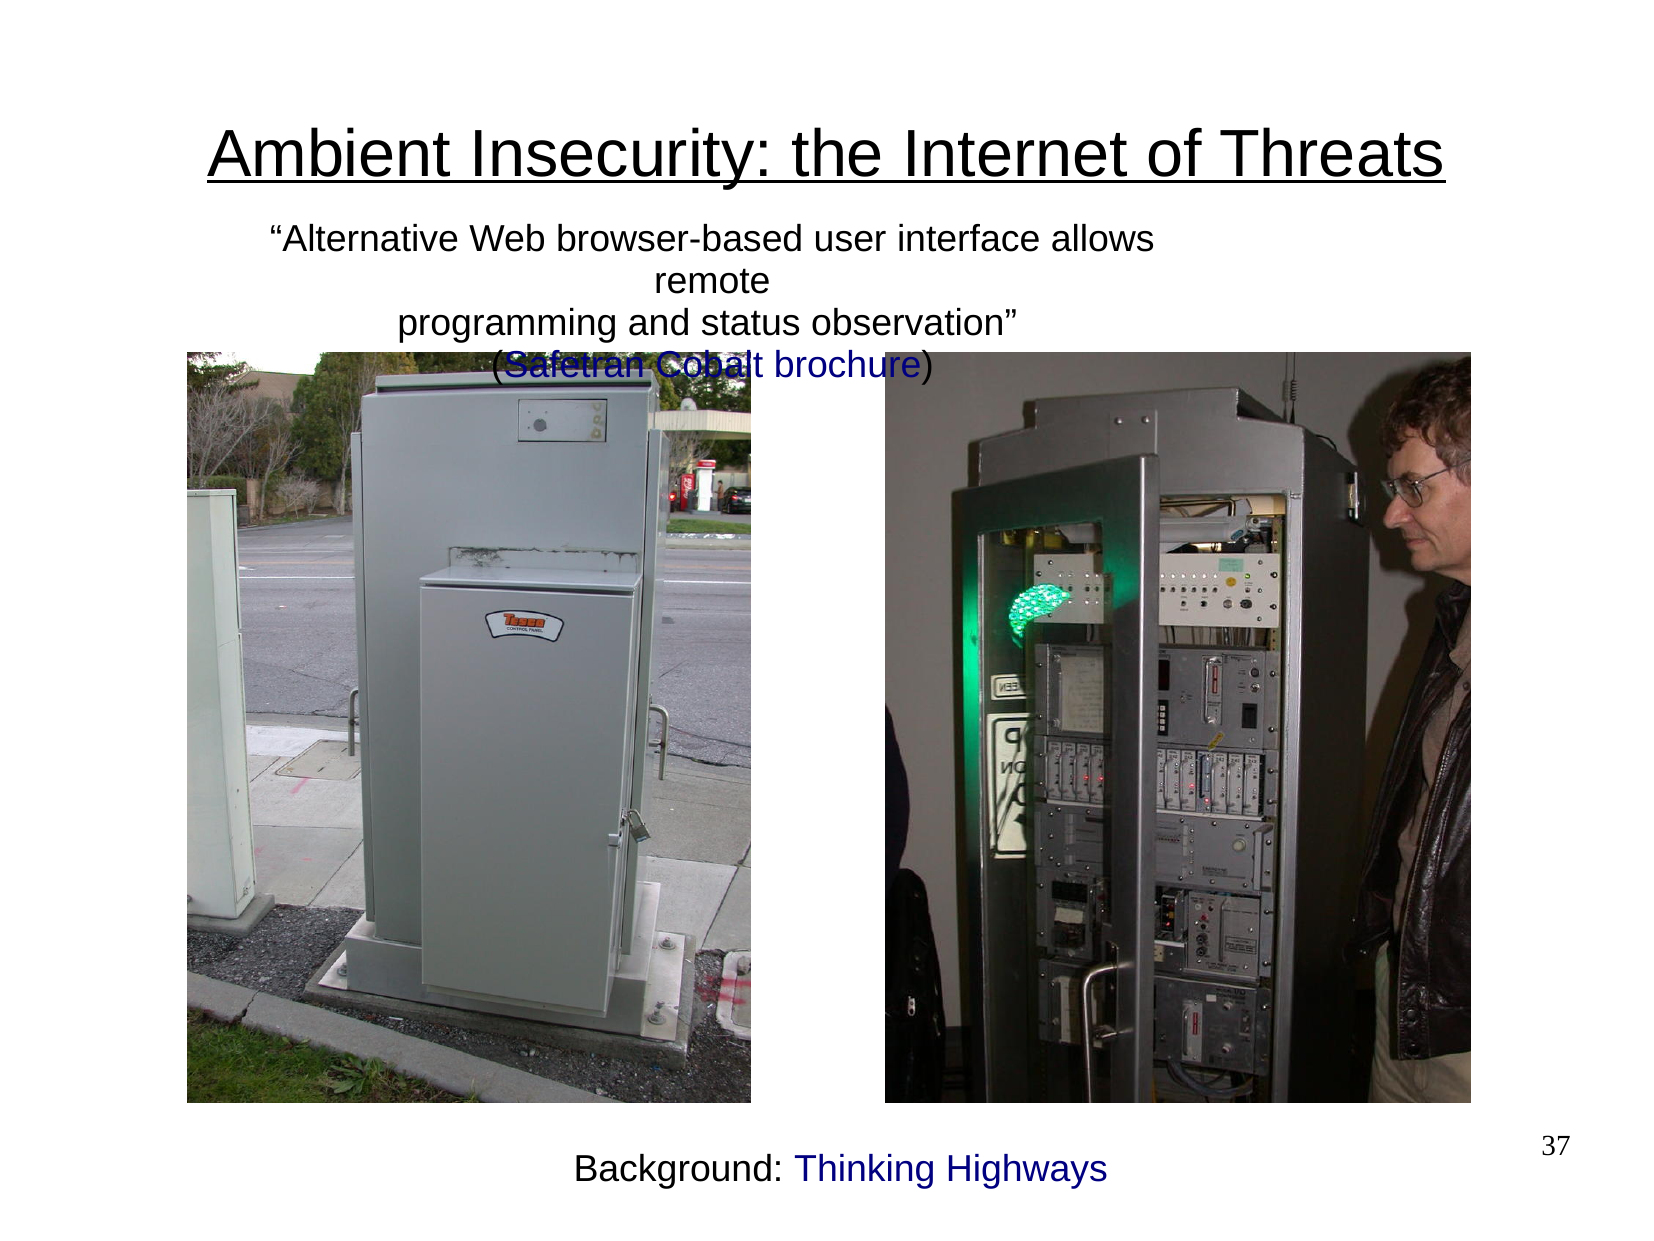

# Ambient Insecurity: the Internet of Threats
“Alternative Web browser-based user interface allows remote
programming and status observation”
(Safetran Cobalt brochure)
37
Background: Thinking Highways